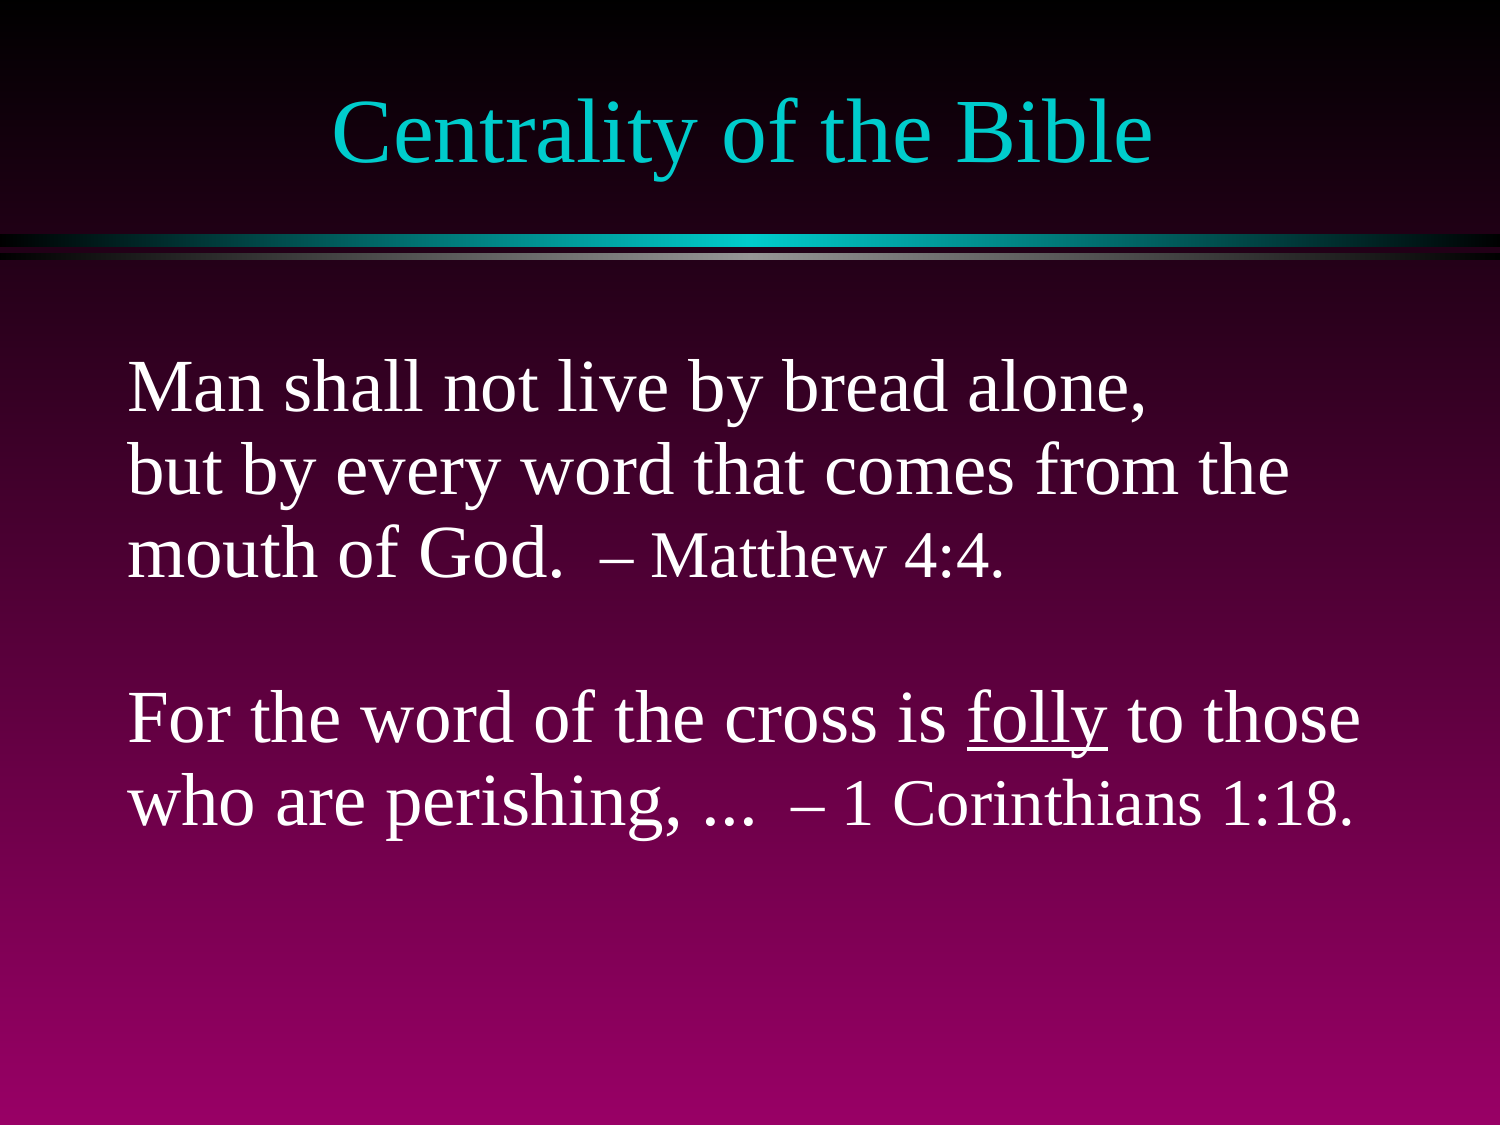

# Centrality of the Bible
Man shall not live by bread alone,
but by every word that comes from the mouth of God. – Matthew 4:4.
For the word of the cross is folly to those who are perishing, ... – 1 Corinthians 1:18.